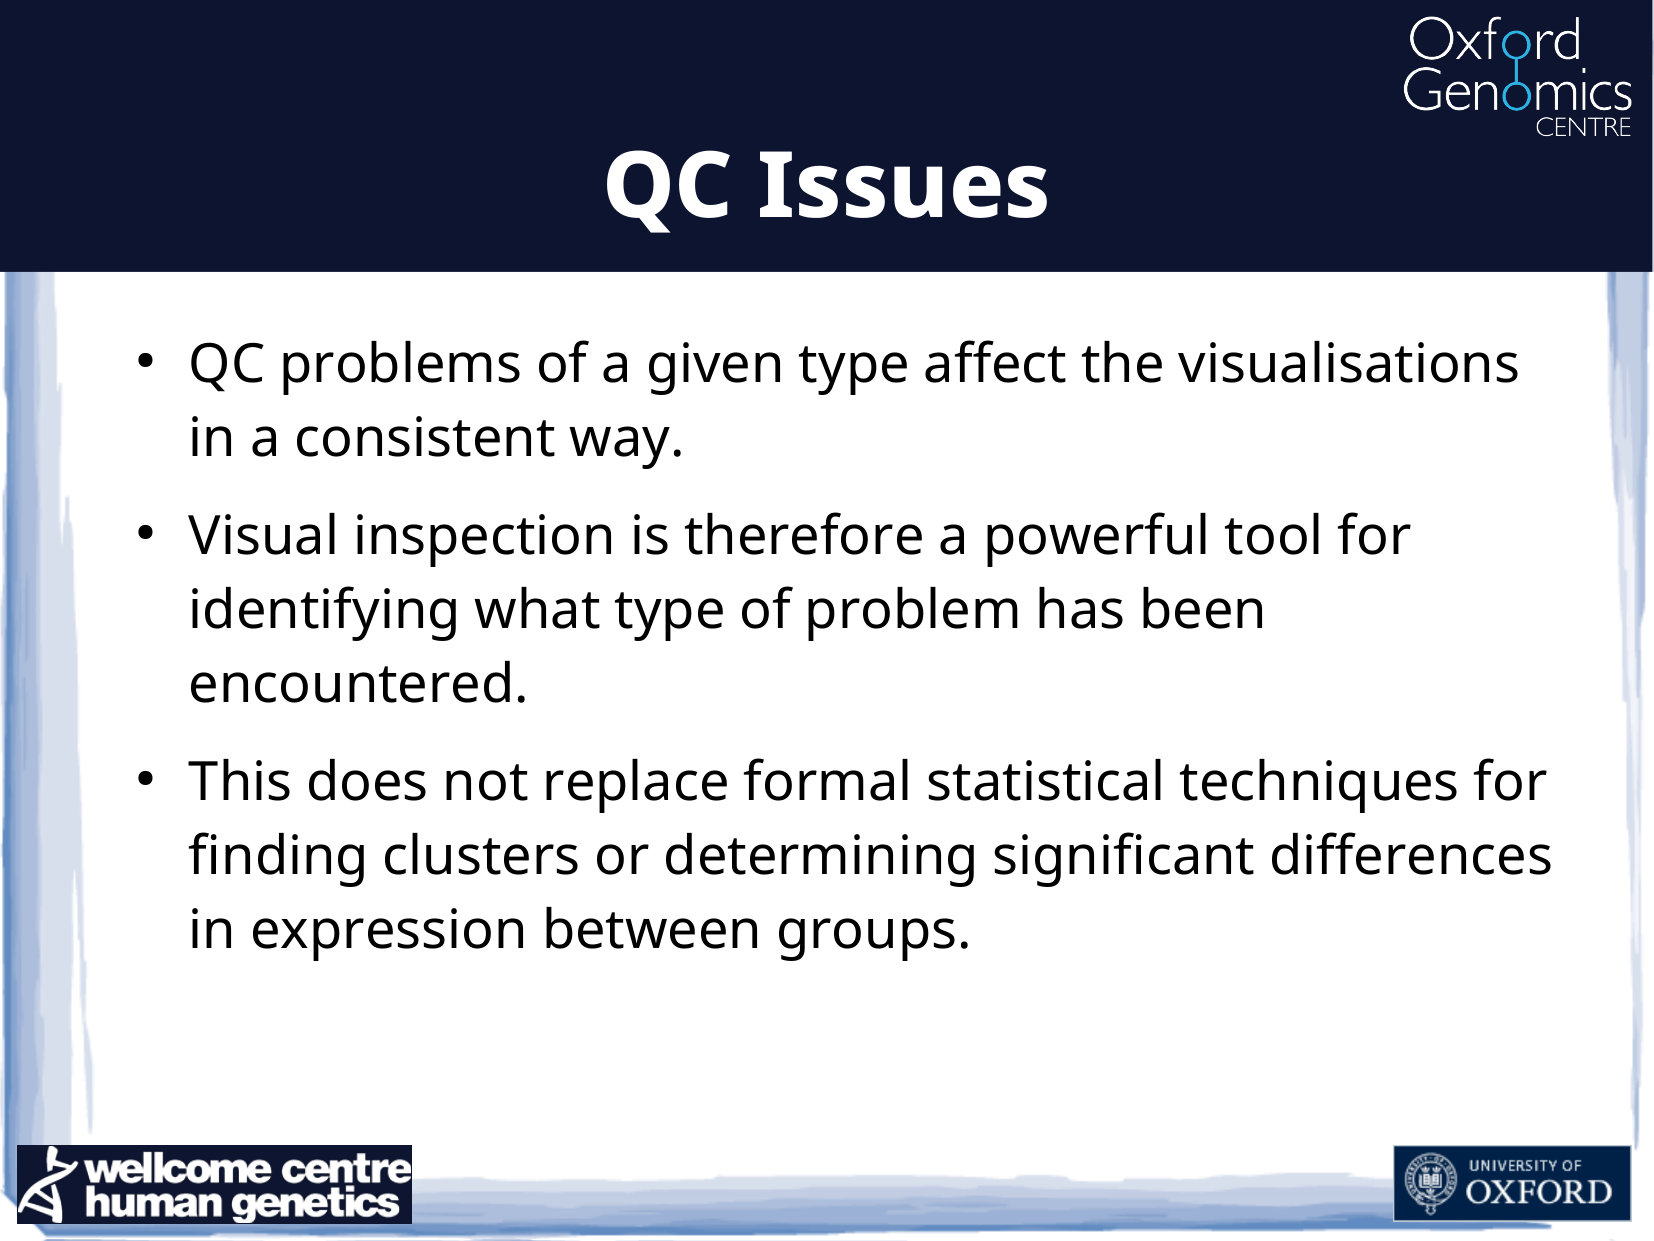

# QC Issues
QC problems of a given type affect the visualisations in a consistent way.
Visual inspection is therefore a powerful tool for identifying what type of problem has been encountered.
This does not replace formal statistical techniques for finding clusters or determining significant differences in expression between groups.